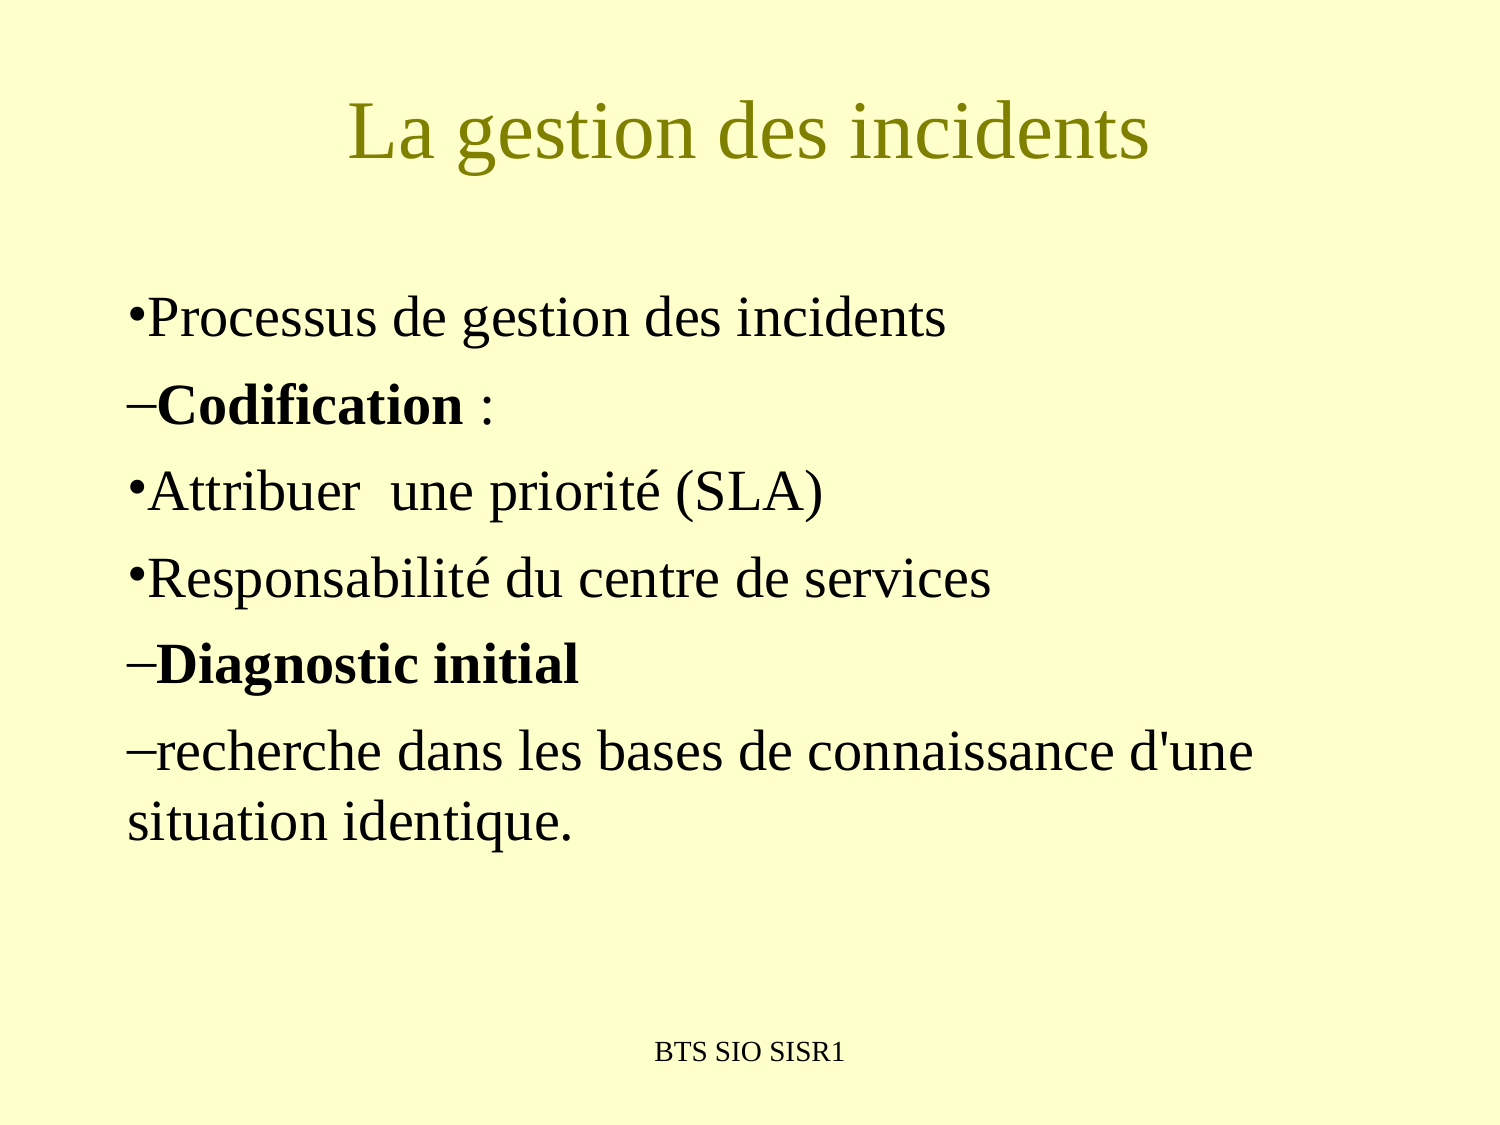

# Processus de gestion des incidents
Codification :
Attribuer une priorité (SLA)
Responsabilité du centre de services
Diagnostic initial
recherche dans les bases de connaissance d'une situation identique.
BTS SIO SISR1